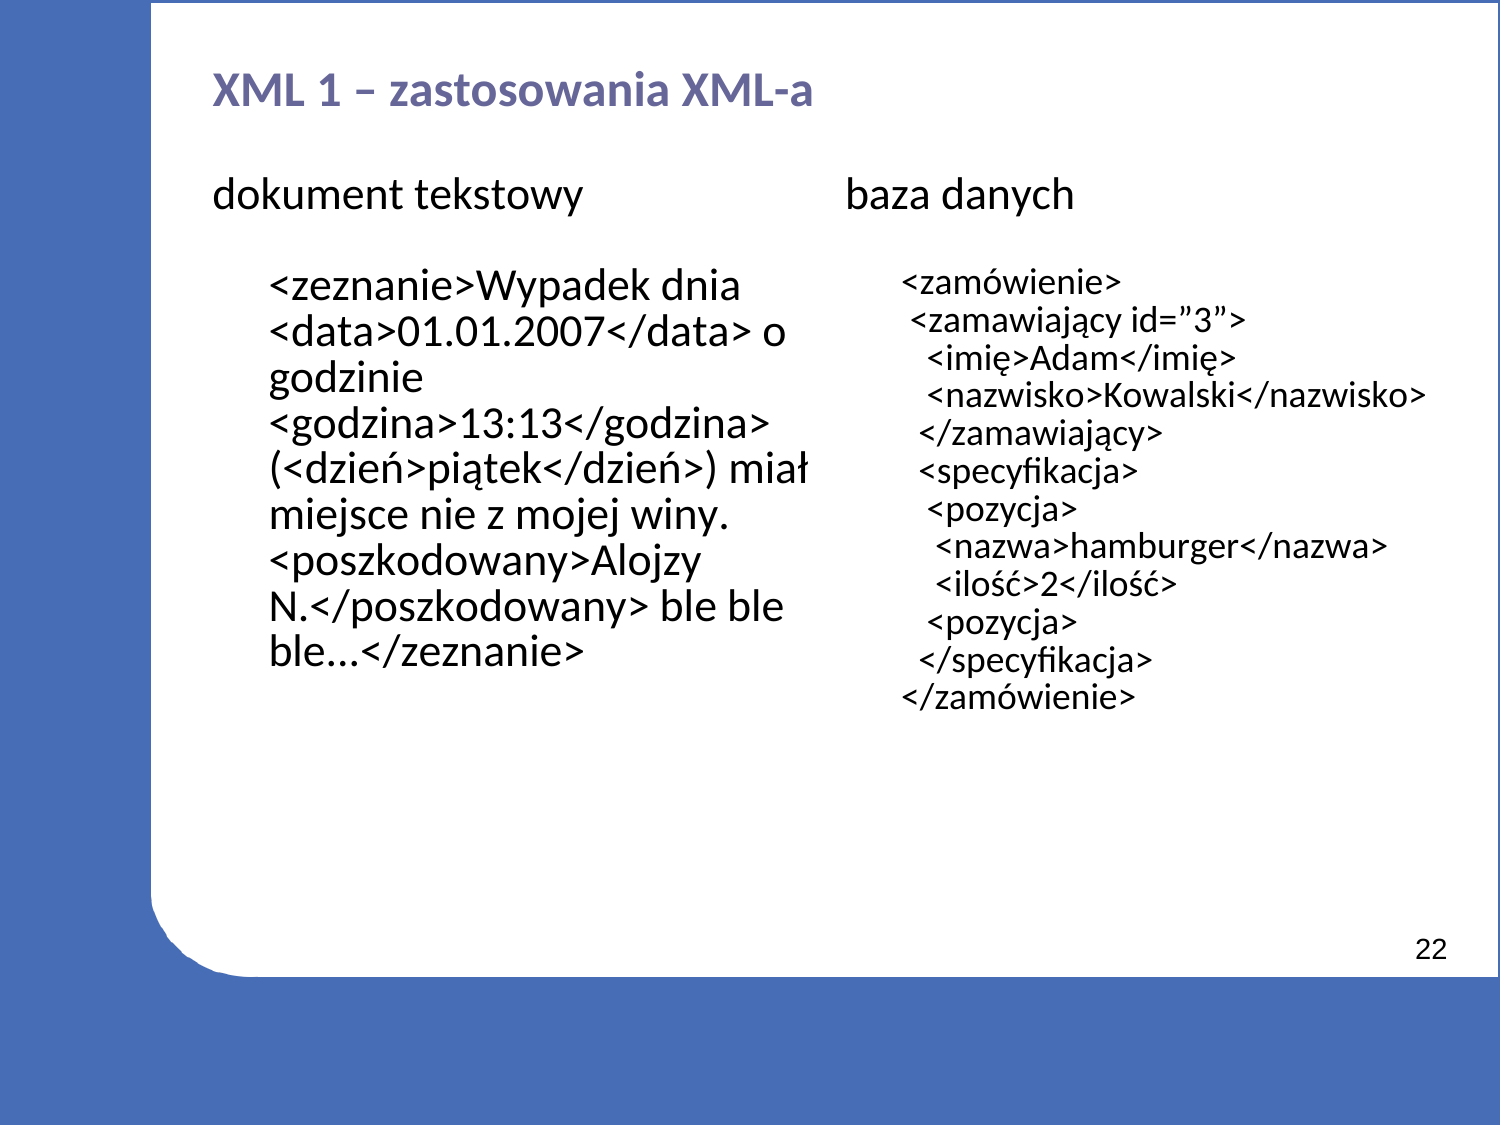

# XML 1 – zastosowania XML-a
dokument tekstowy
<zeznanie>Wypadek dnia <data>01.01.2007</data> o godzinie <godzina>13:13</godzina> (<dzień>piątek</dzień>) miał miejsce nie z mojej winy. <poszkodowany>Alojzy N.</poszkodowany> ble ble ble...</zeznanie>
baza danych
<zamówienie>
 <zamawiający id=”3”>
 <imię>Adam</imię>
 <nazwisko>Kowalski</nazwisko>
 </zamawiający>
 <specyfikacja>
 <pozycja>
 <nazwa>hamburger</nazwa>
 <ilość>2</ilość>
 <pozycja>
 </specyfikacja>
</zamówienie>
22